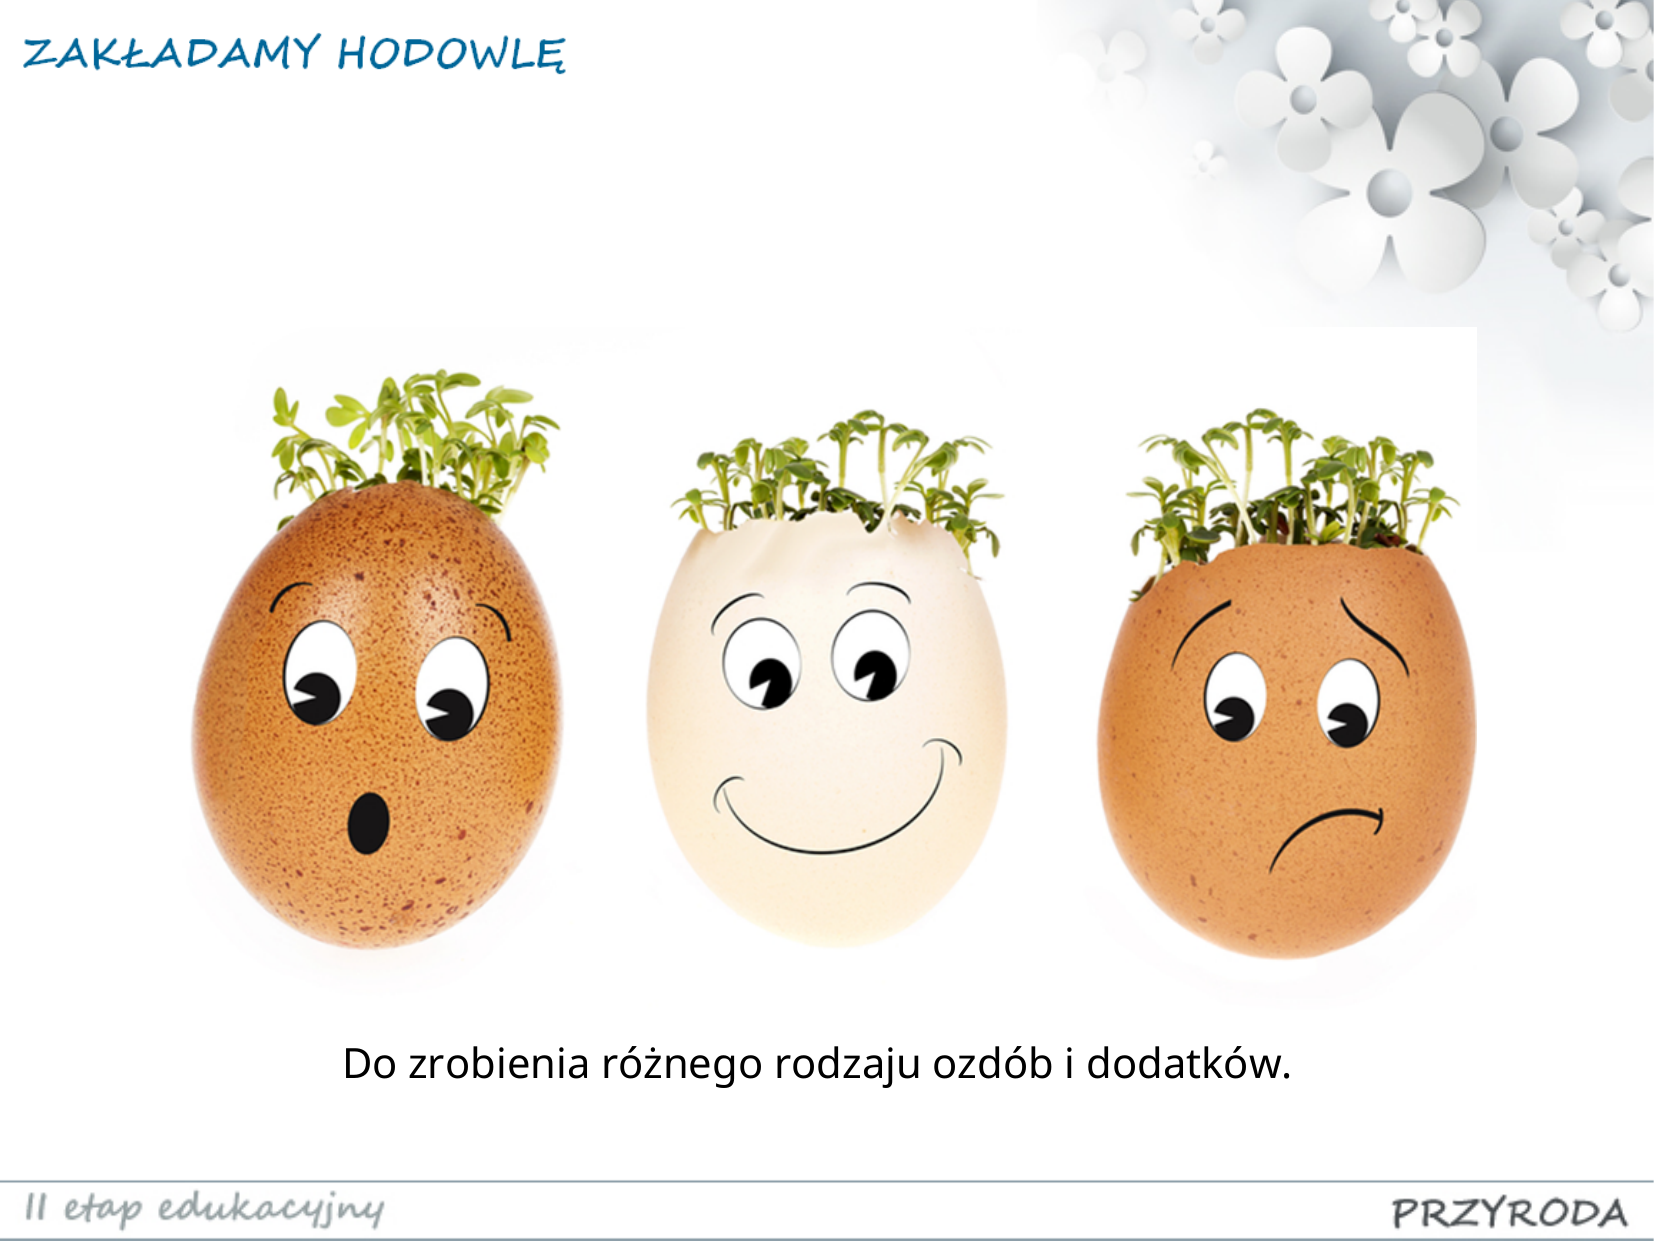

Do zrobienia różnego rodzaju ozdób i dodatków.